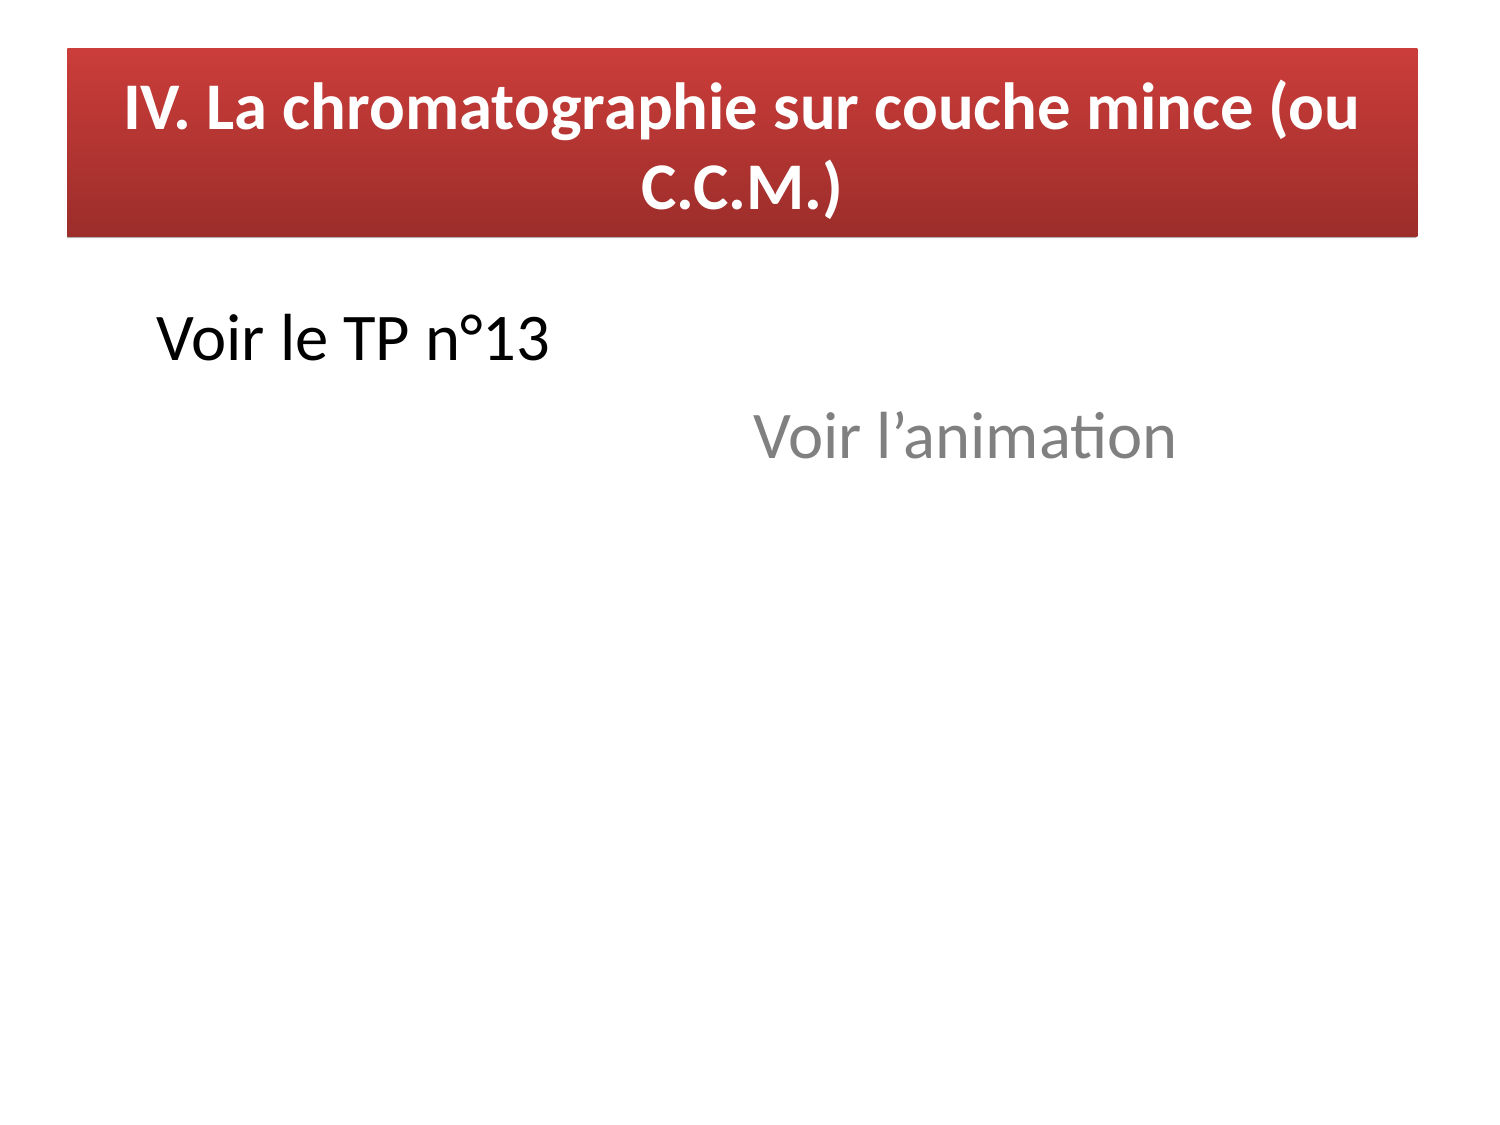

# IV. La chromatographie sur couche mince (ou C.C.M.)
Voir le TP n°13
Voir l’animation